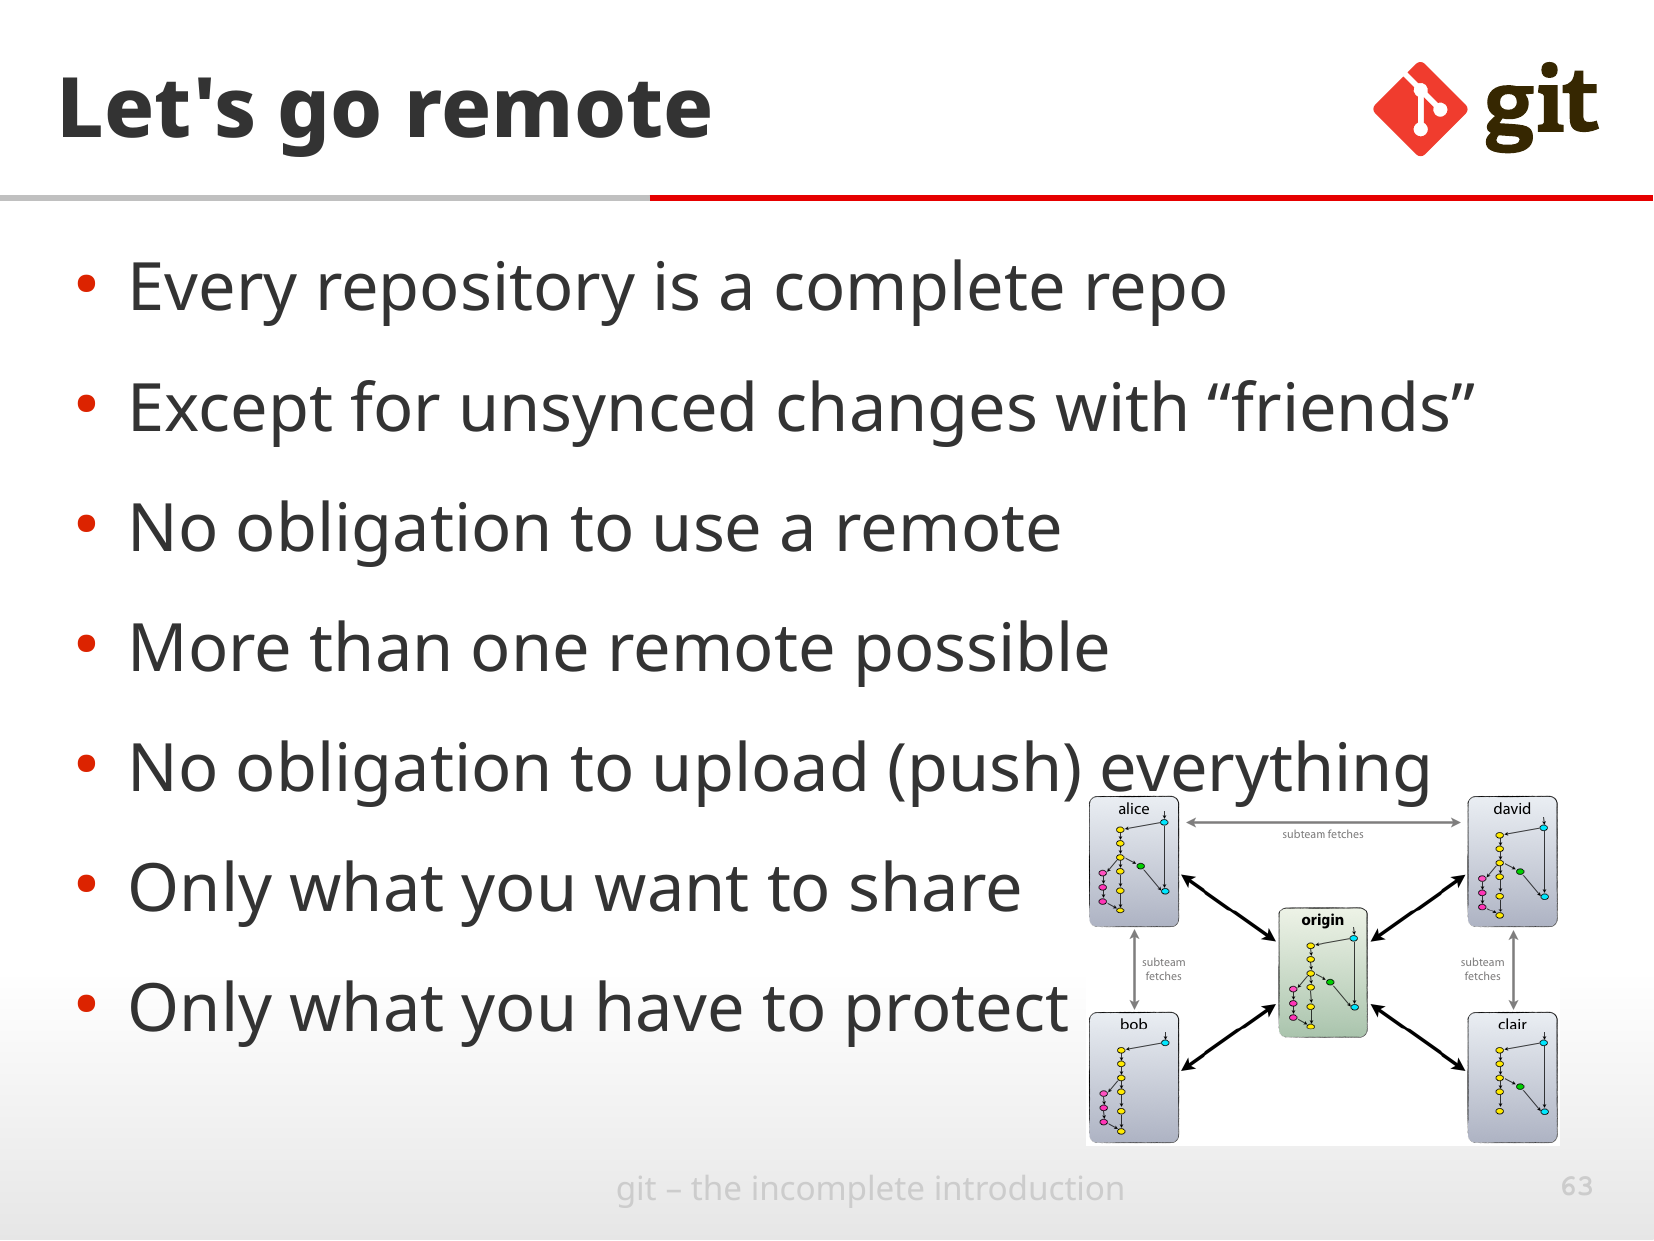

# Let's go remote
Every repository is a complete repo
Except for unsynced changes with “friends”
No obligation to use a remote
More than one remote possible
No obligation to upload (push) everything
Only what you want to share
Only what you have to protect
63